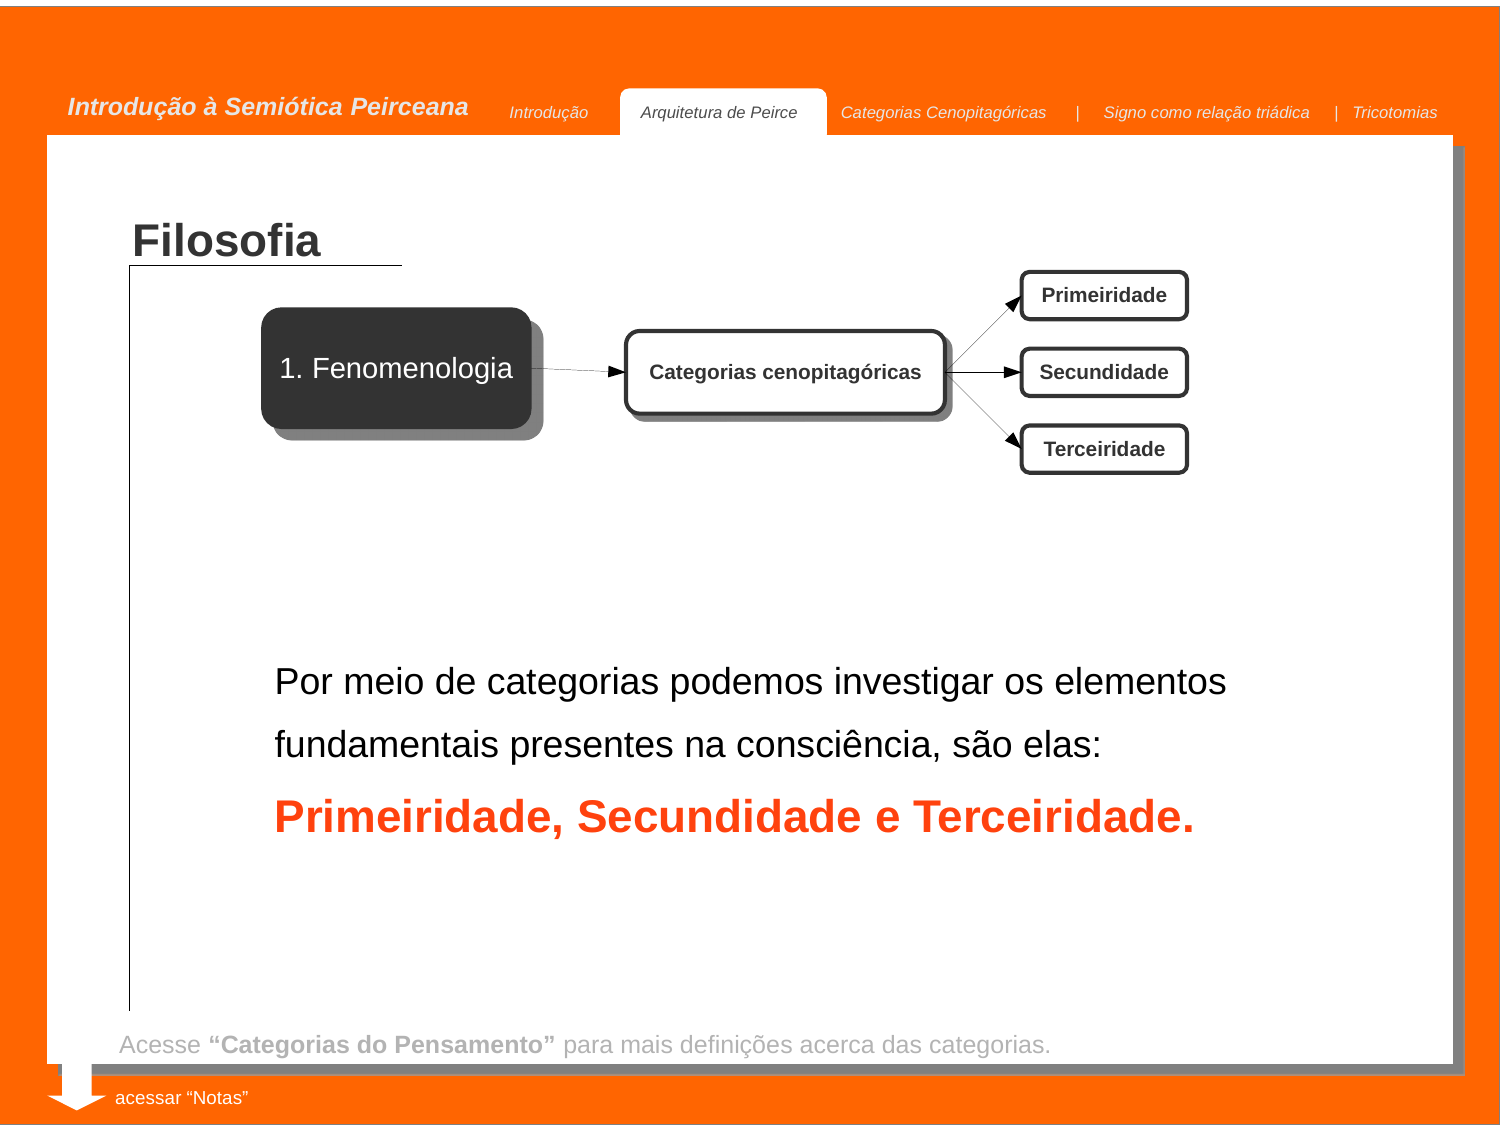

Filosofia
Primeiridade
1. Fenomenologia
Categorias cenopitagóricas
Secundidade
Terceiridade
Por meio de categorias podemos investigar os elementos fundamentais presentes na consciência, são elas: Primeiridade, Secundidade e Terceiridade.
Acesse “Categorias do Pensamento” para mais definições acerca das categorias.
acessar “Notas”